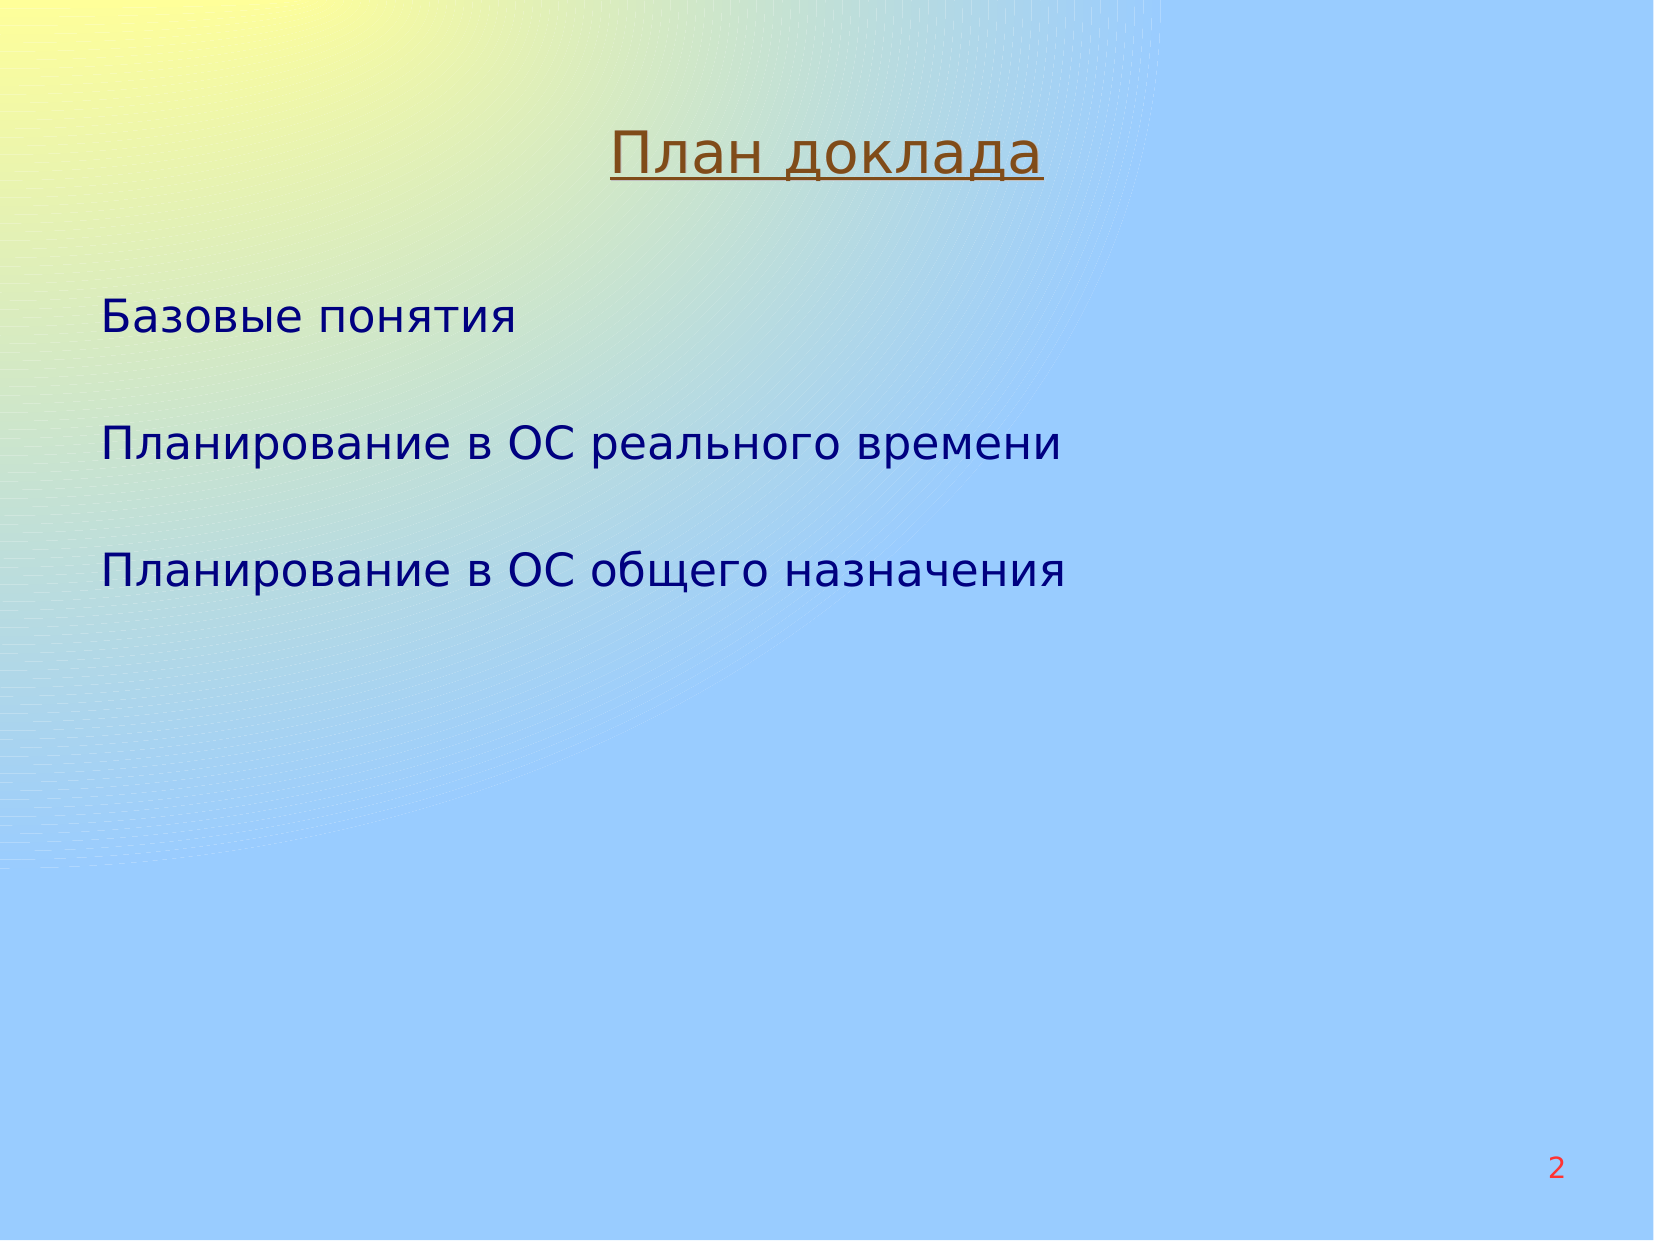

# План доклада
Базовые понятия
Планирование в ОС реального времени
Планирование в ОС общего назначения
2